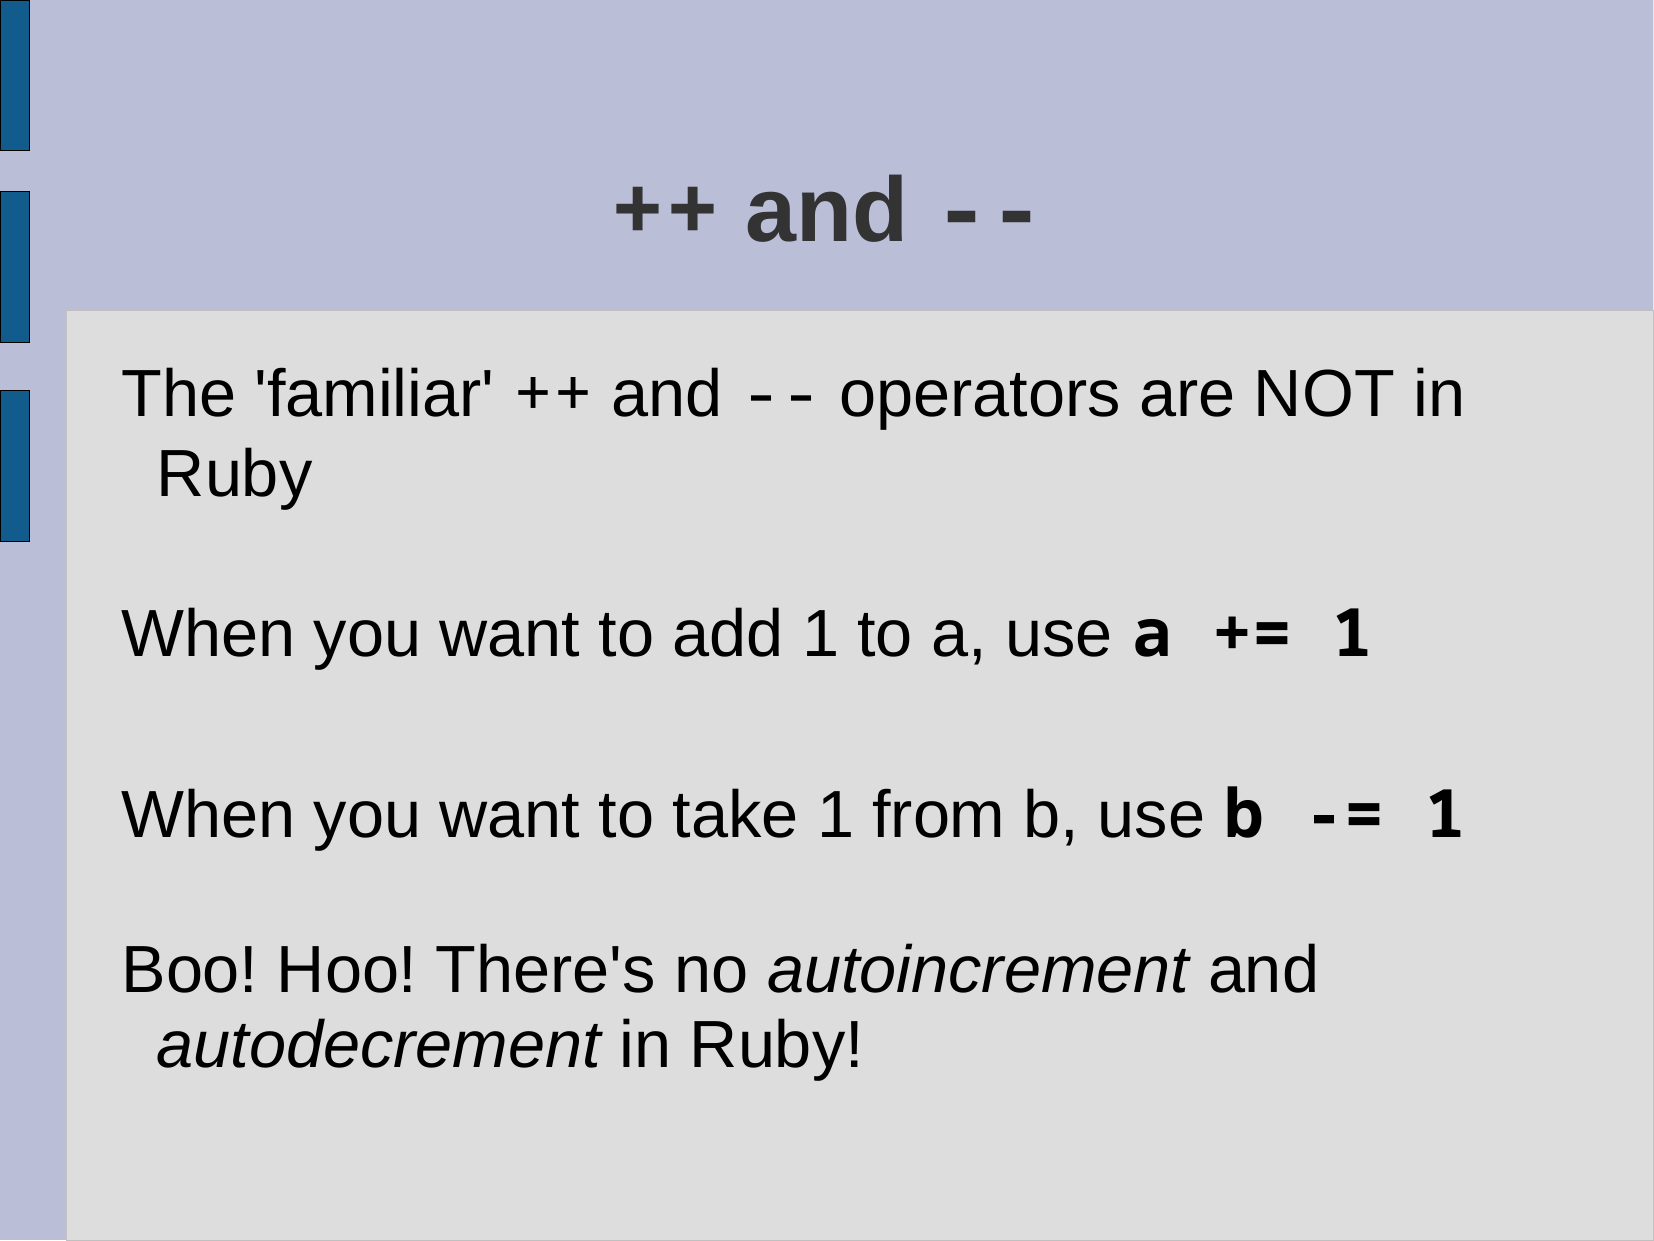

# ++ and --
The 'familiar' ++ and -- operators are NOT in Ruby
When you want to add 1 to a, use a += 1
When you want to take 1 from b, use b -= 1
Boo! Hoo! There's no autoincrement and autodecrement in Ruby!